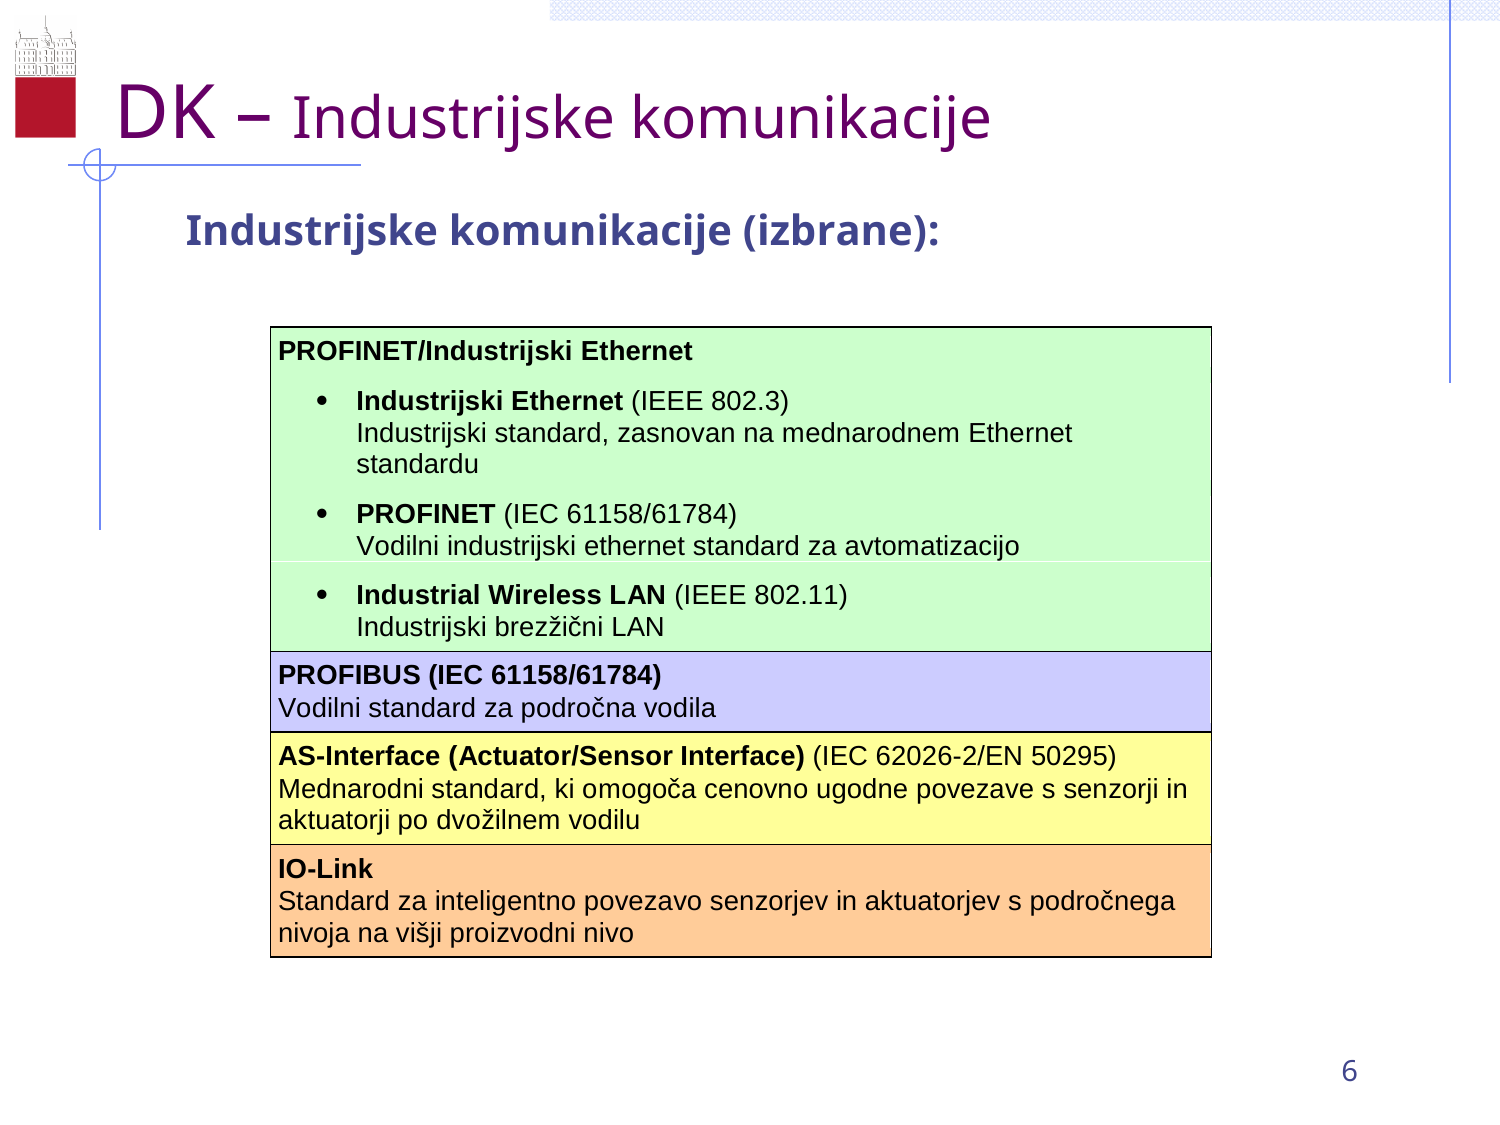

DK – Industrijske komunikacije
# Industrijske komunikacije (izbrane):